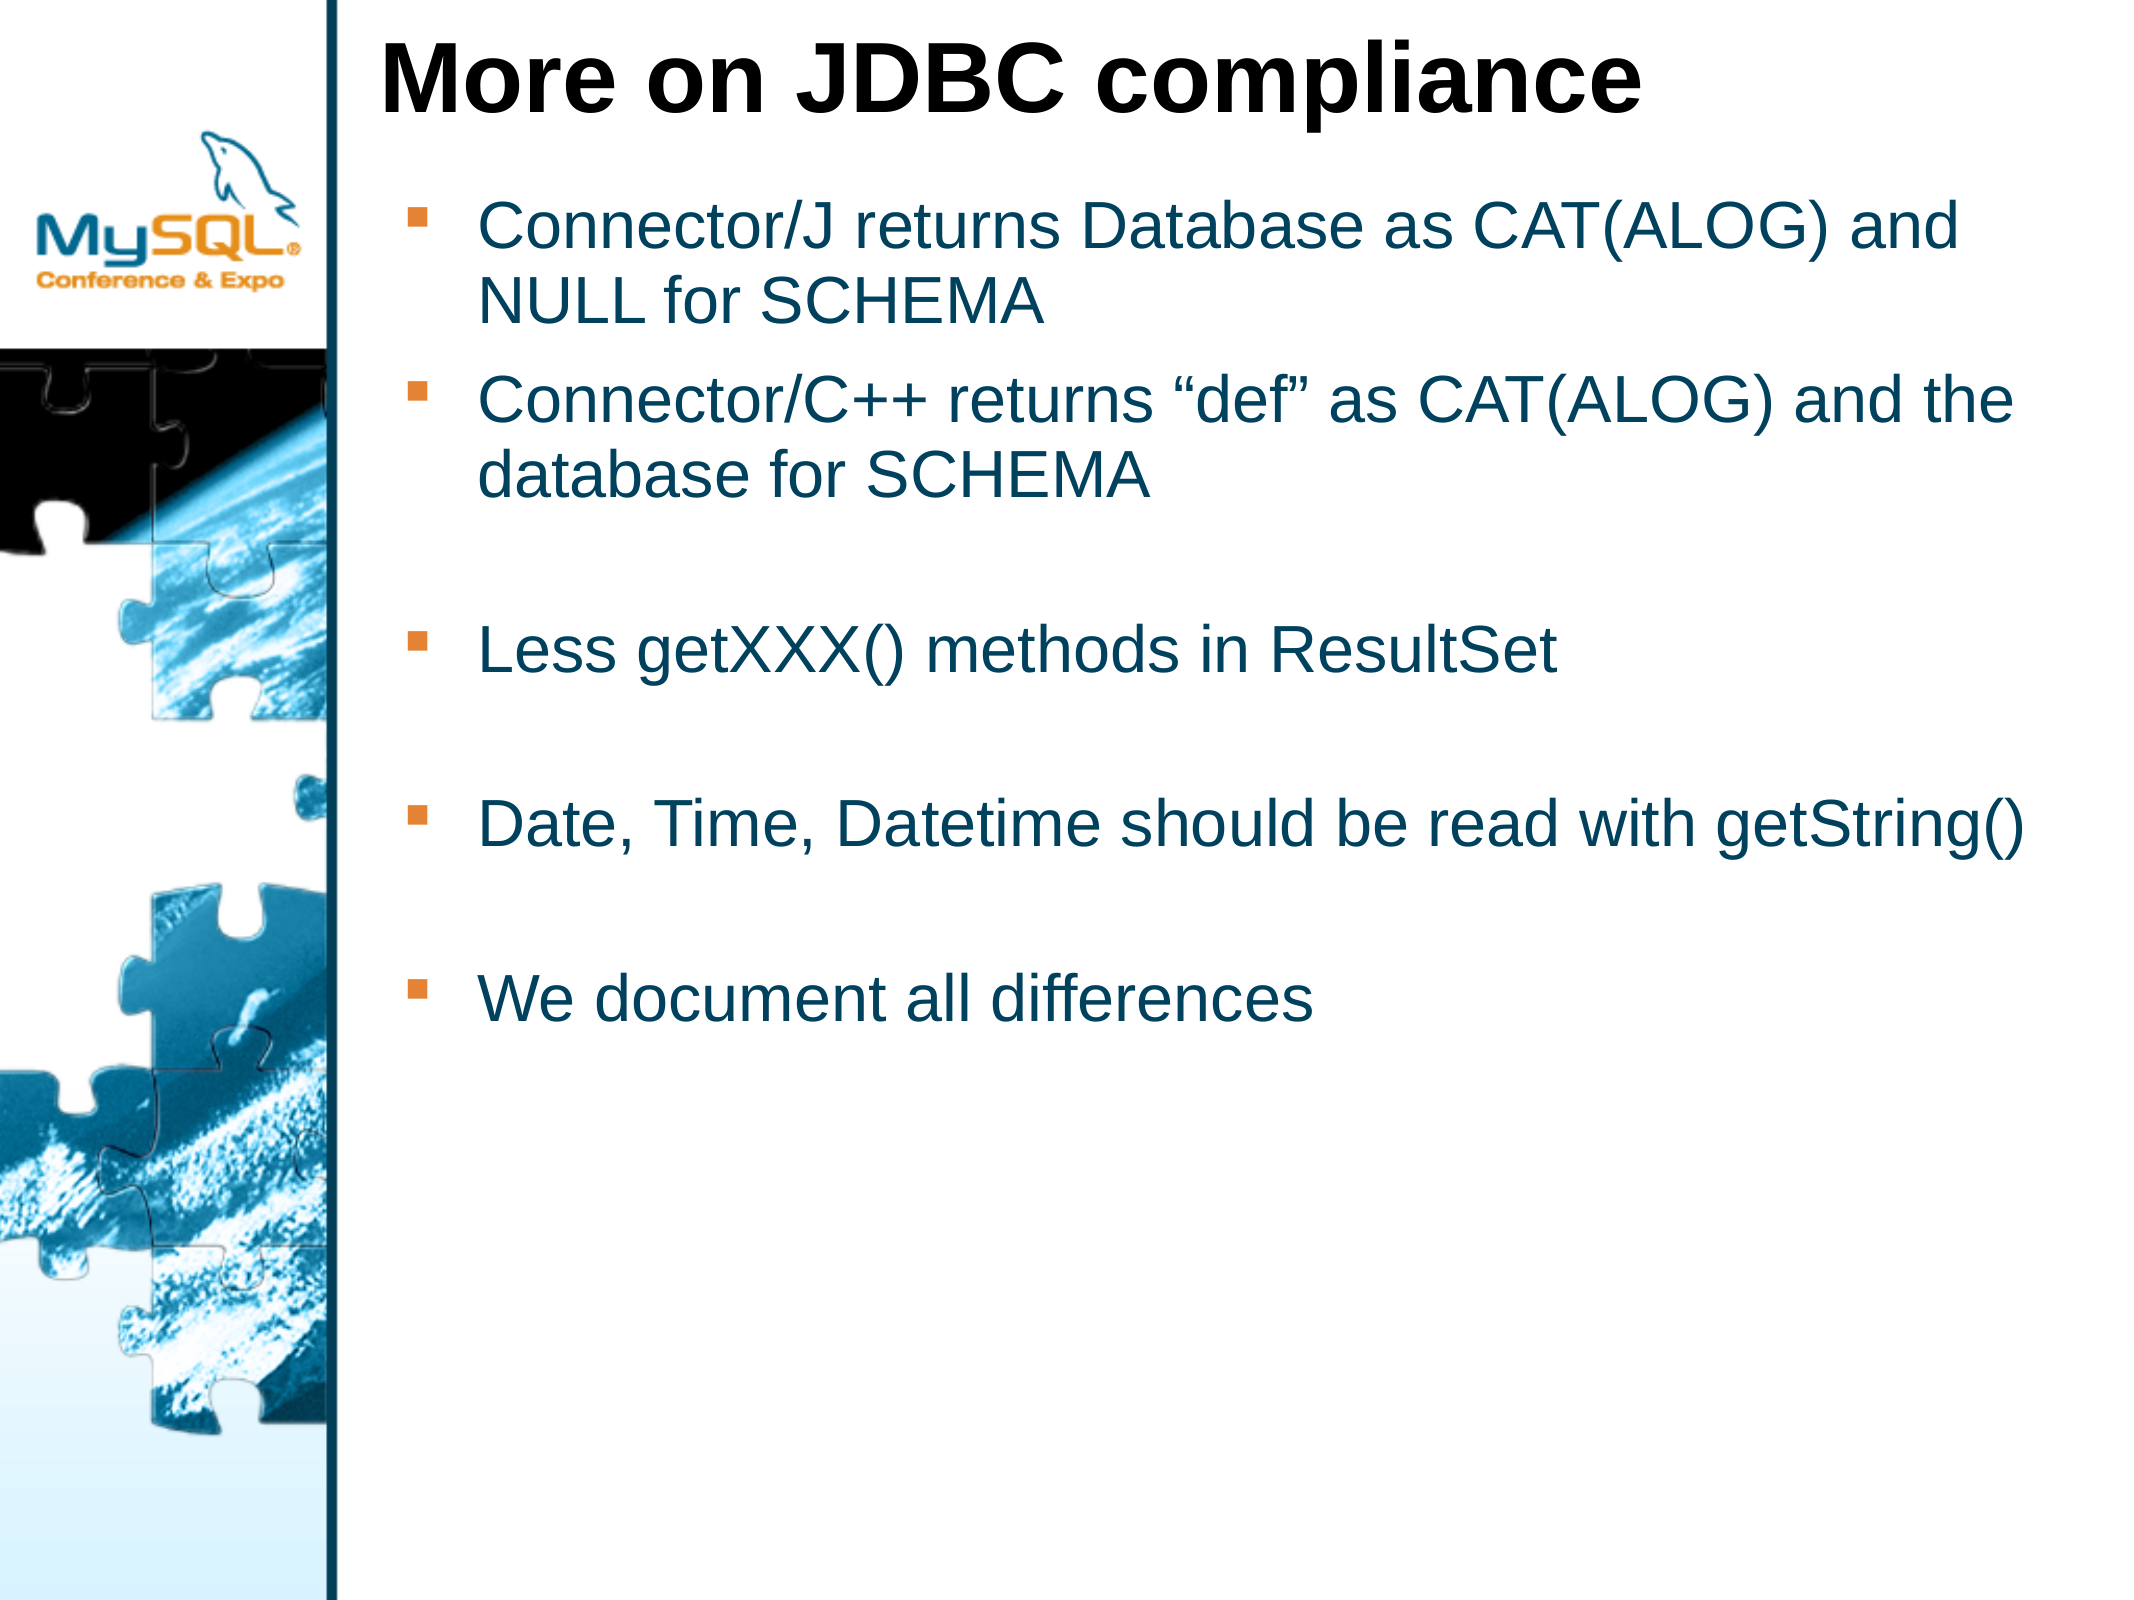

# More on JDBC compliance
Connector/J returns Database as CAT(ALOG) and NULL for SCHEMA
Connector/C++ returns “def” as CAT(ALOG) and the database for SCHEMA
Less getXXX() methods in ResultSet
Date, Time, Datetime should be read with getString()
We document all differences